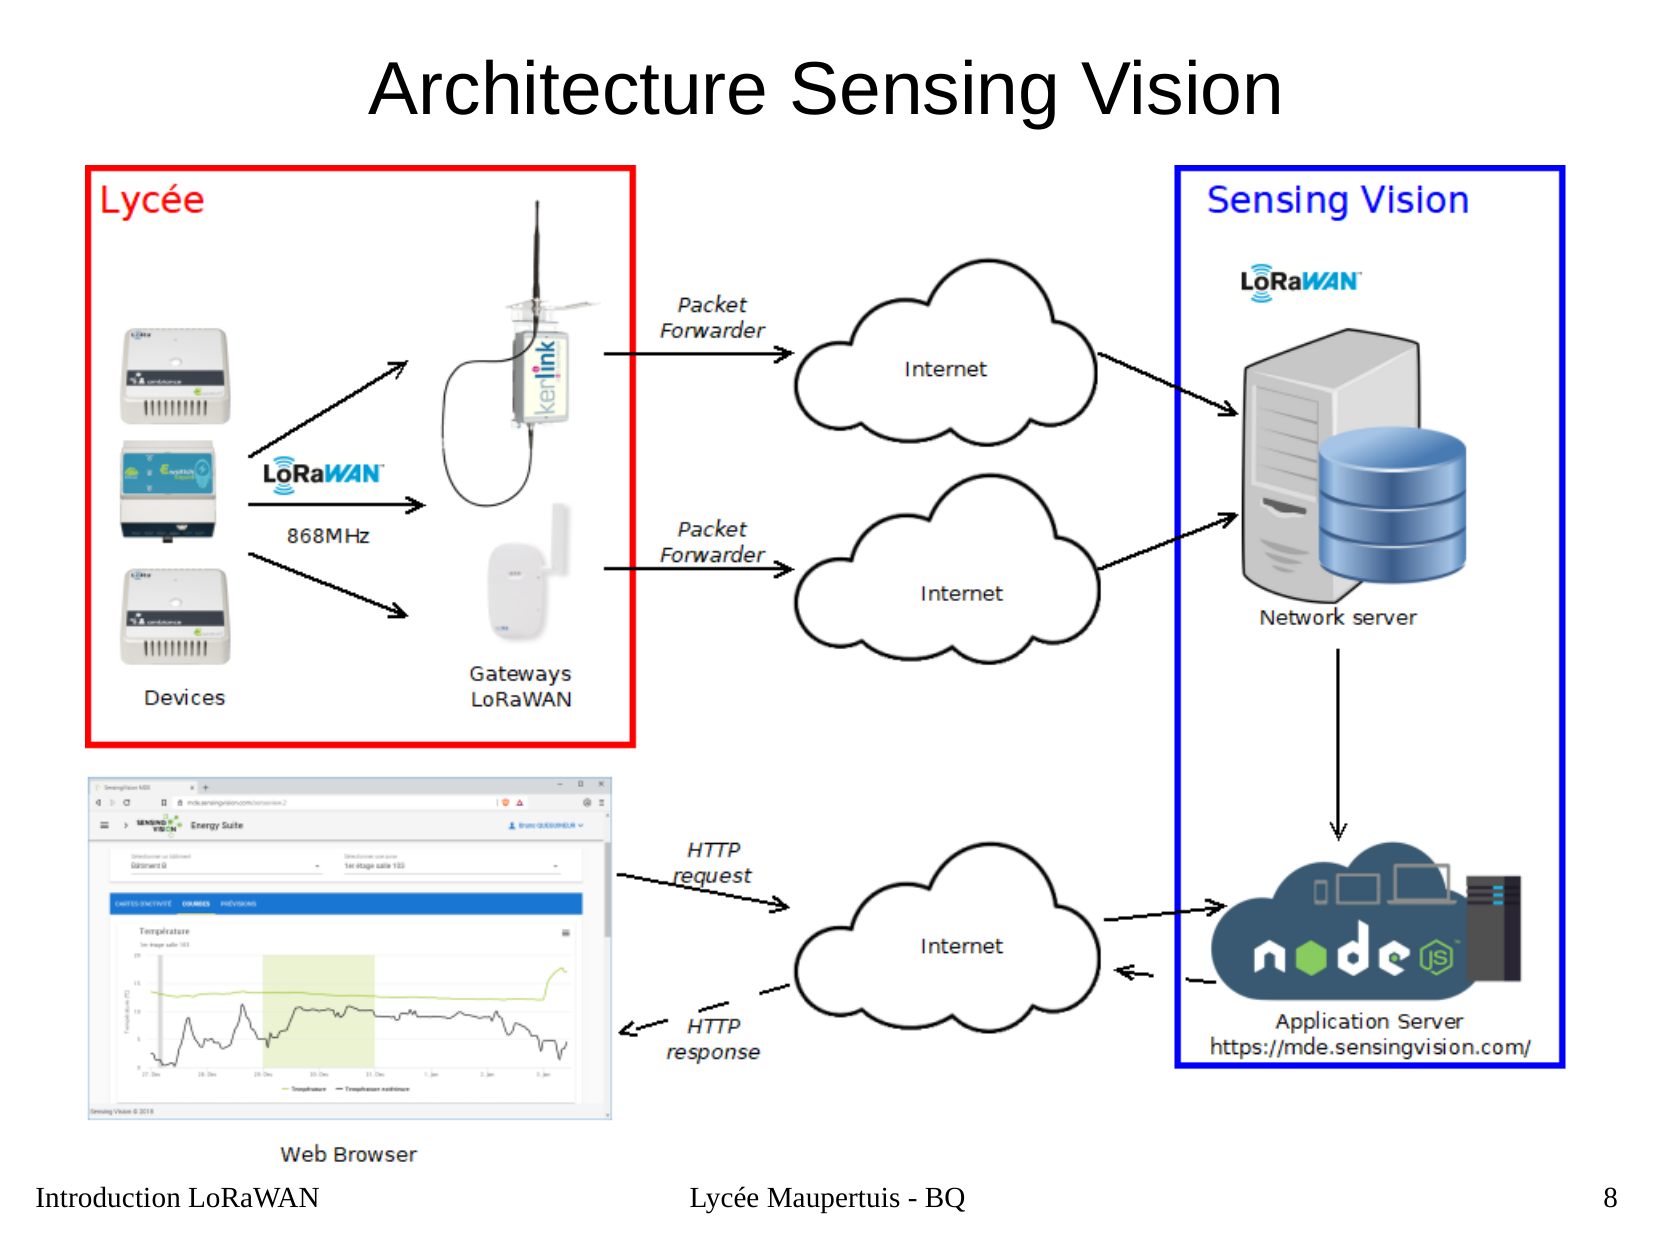

# Architecture Sensing Vision
Introduction LoRaWAN
Lycée Maupertuis - BQ
8